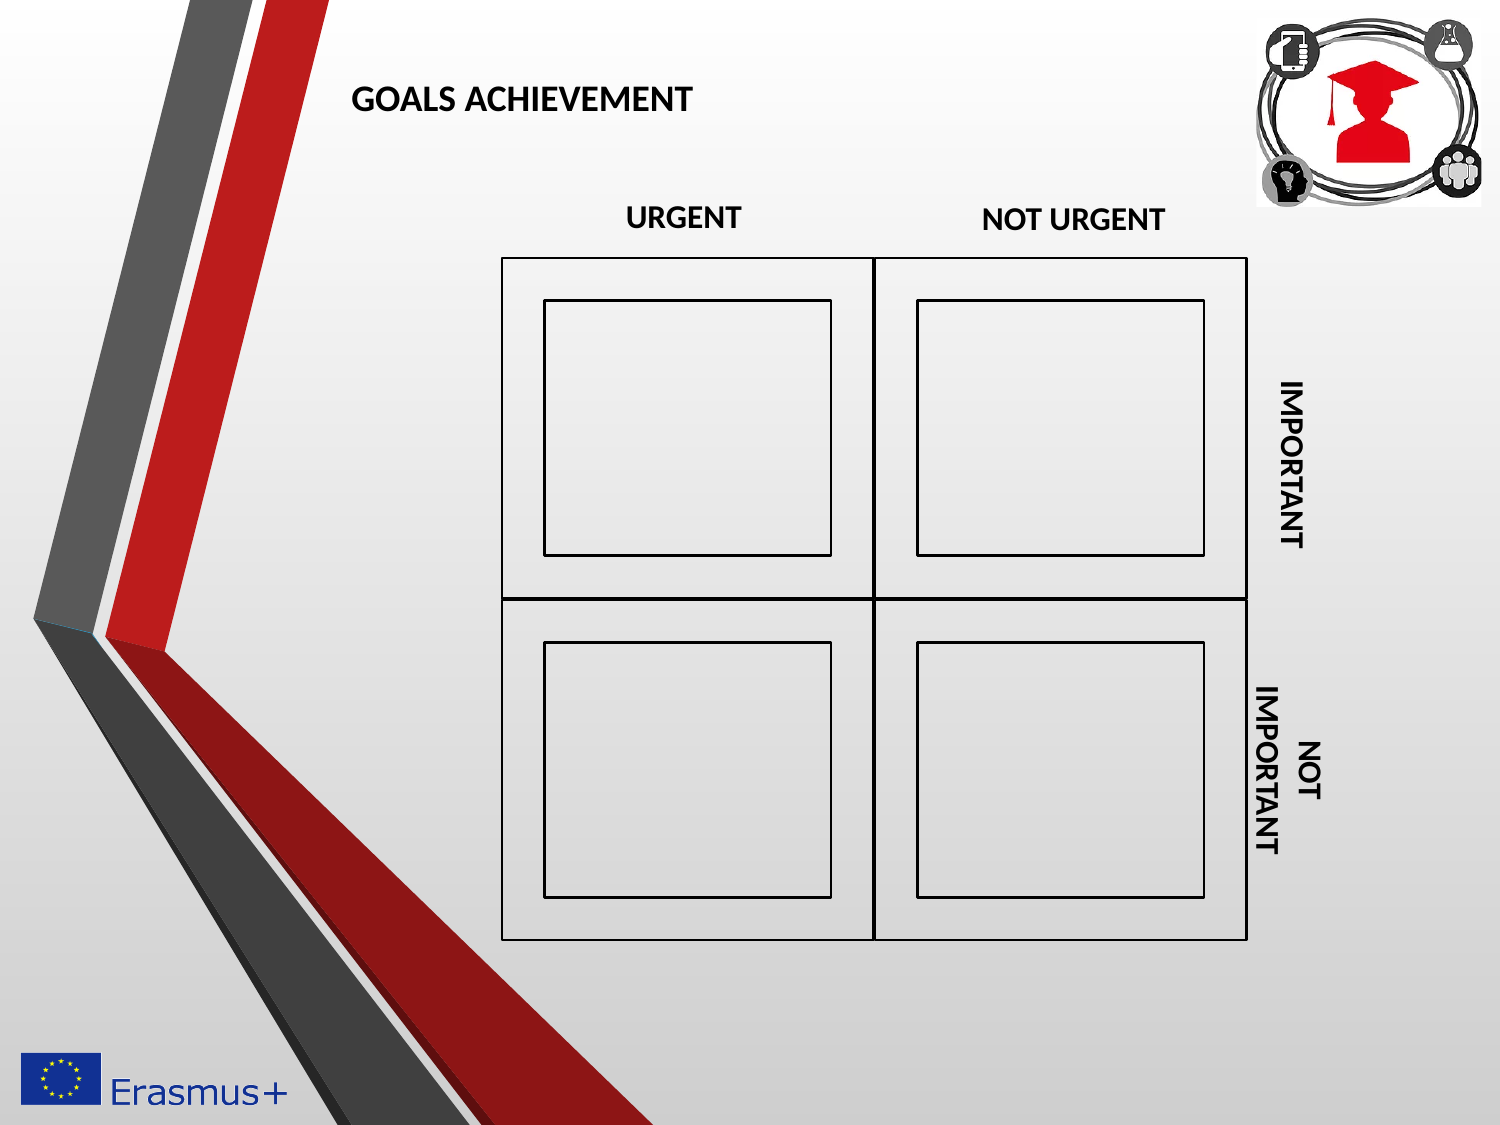

GOALS ACHIEVEMENT
URGENT
NOT URGENT
IMPORTANT
NOT IMPORTANT